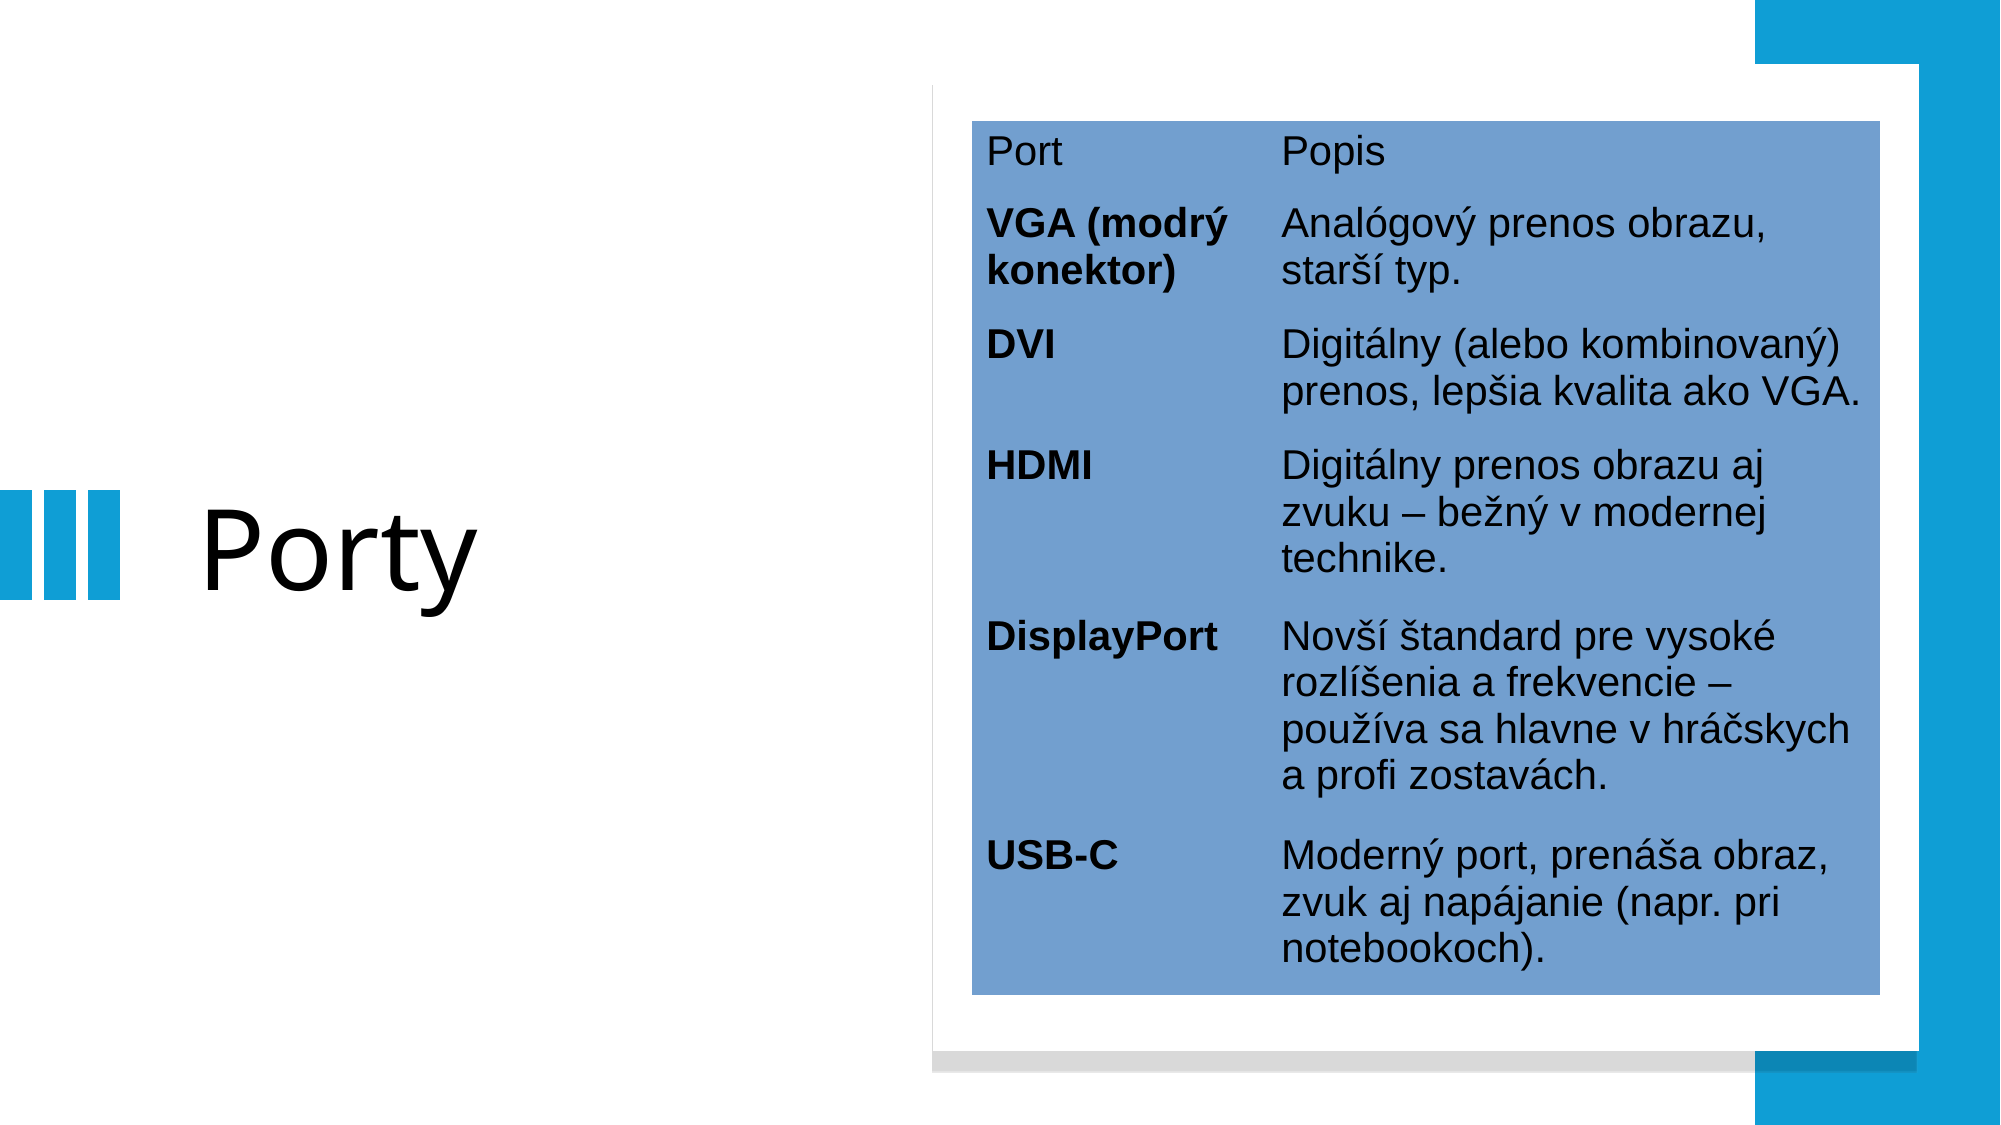

| Port | Popis |
| --- | --- |
| VGA (modrý konektor) | Analógový prenos obrazu, starší typ. |
| DVI | Digitálny (alebo kombinovaný) prenos, lepšia kvalita ako VGA. |
| HDMI | Digitálny prenos obrazu aj zvuku – bežný v modernej technike. |
| DisplayPort | Novší štandard pre vysoké rozlíšenia a frekvencie – používa sa hlavne v hráčskych a profi zostavách. |
| USB-C | Moderný port, prenáša obraz, zvuk aj napájanie (napr. pri notebookoch). |
# Porty